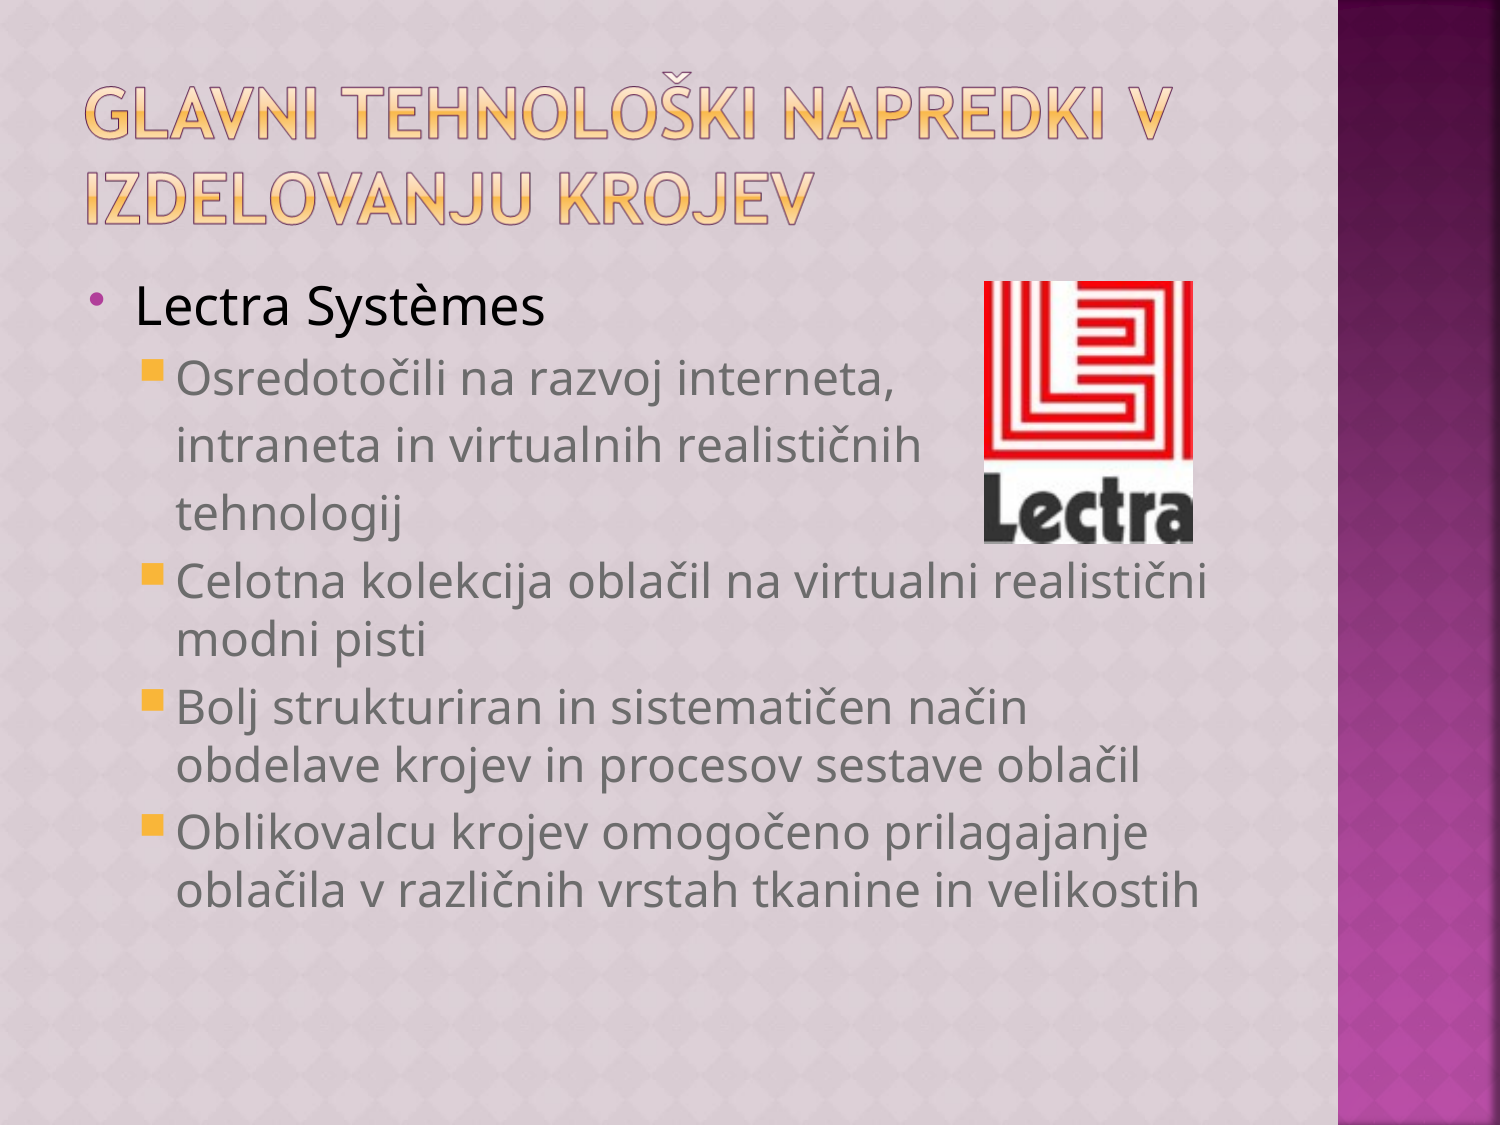

# Lectra Systèmes
Osredotočili na razvoj interneta,
	intraneta in virtualnih realističnih
	tehnologij
Celotna kolekcija oblačil na virtualni realistični modni pisti
Bolj strukturiran in sistematičen način obdelave krojev in procesov sestave oblačil
Oblikovalcu krojev omogočeno prilagajanje oblačila v različnih vrstah tkanine in velikostih